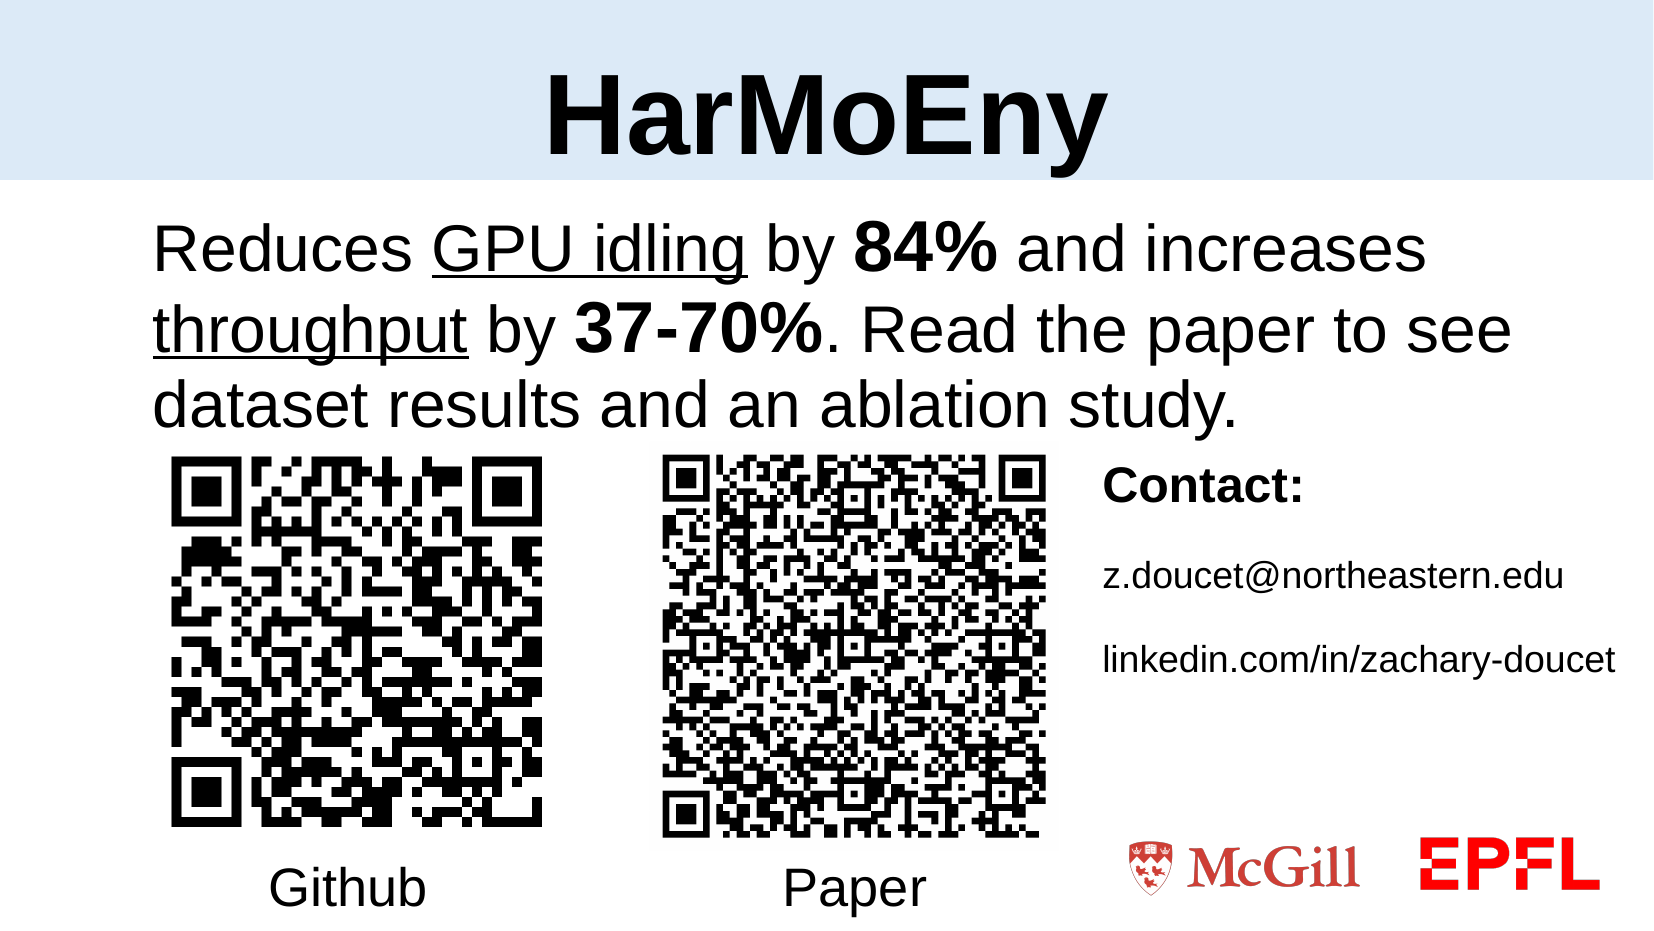

# HarMoEny
Reduces GPU idling by 84% and increases throughput by 37-70%. Read the paper to see dataset results and an ablation study.
Contact:
z.doucet@northeastern.edu
linkedin.com/in/zachary-doucet
Github
Paper